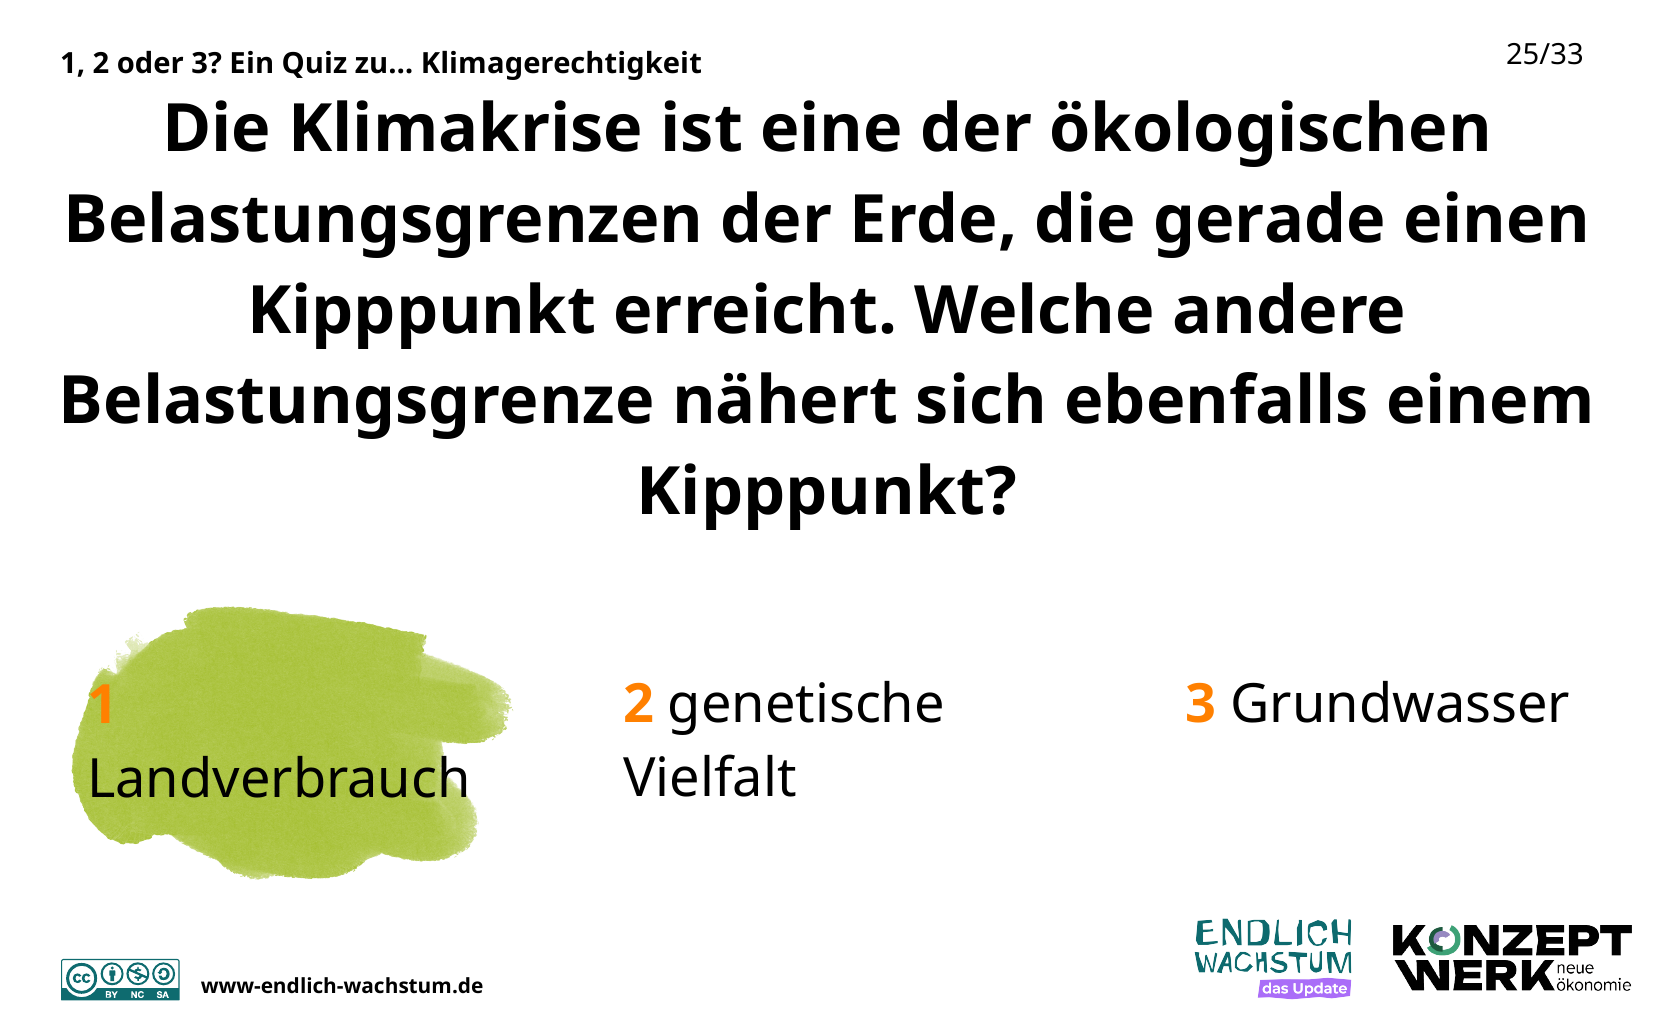

25
Quiz der Klimagerechtigkeit
# Die Klimakrise ist eine der ökologischen Belastungsgrenzen der Erde, die gerade einen Kipppunkt erreicht. Welche andere Belastungsgrenze nähert sich ebenfalls einem Kipppunkt?
2 genetische 	 Vielfalt
3 Grundwasser
1 Landverbrauch